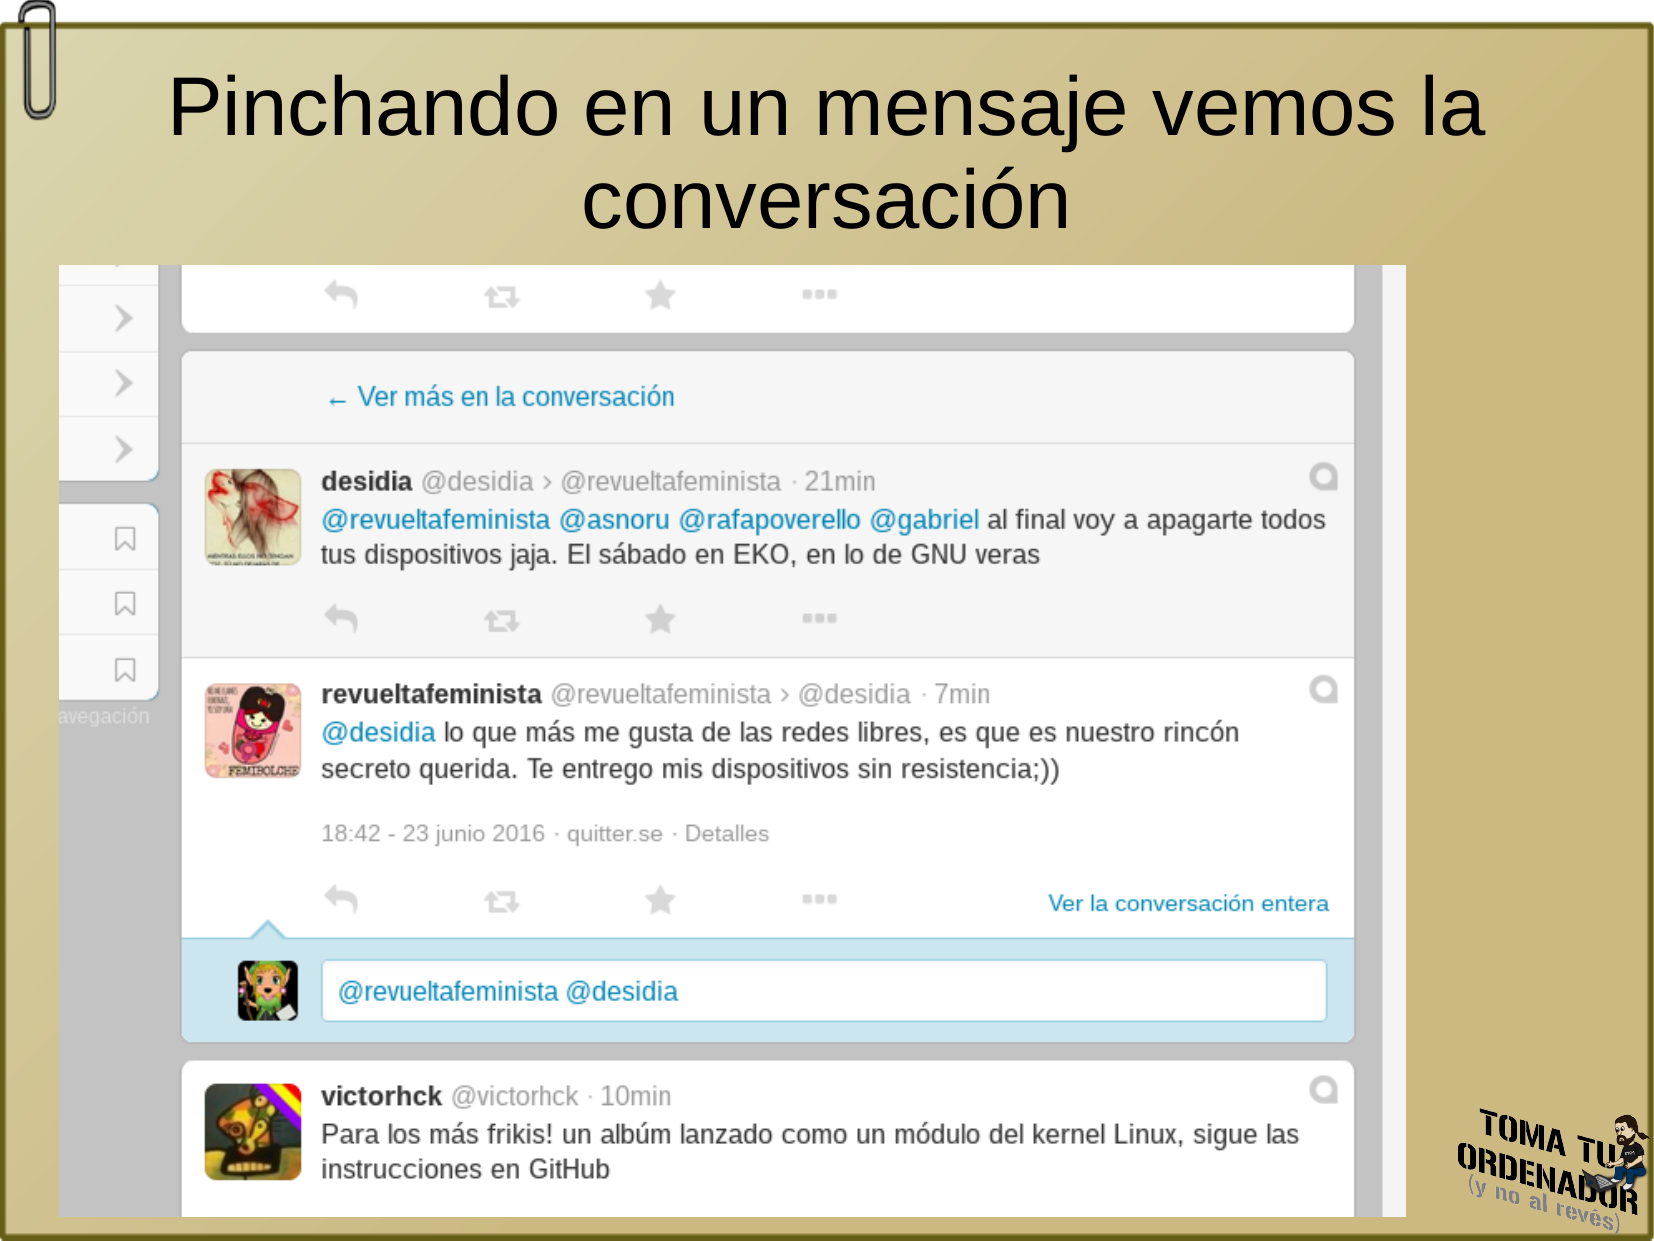

# Pinchando en un mensaje vemos la conversación